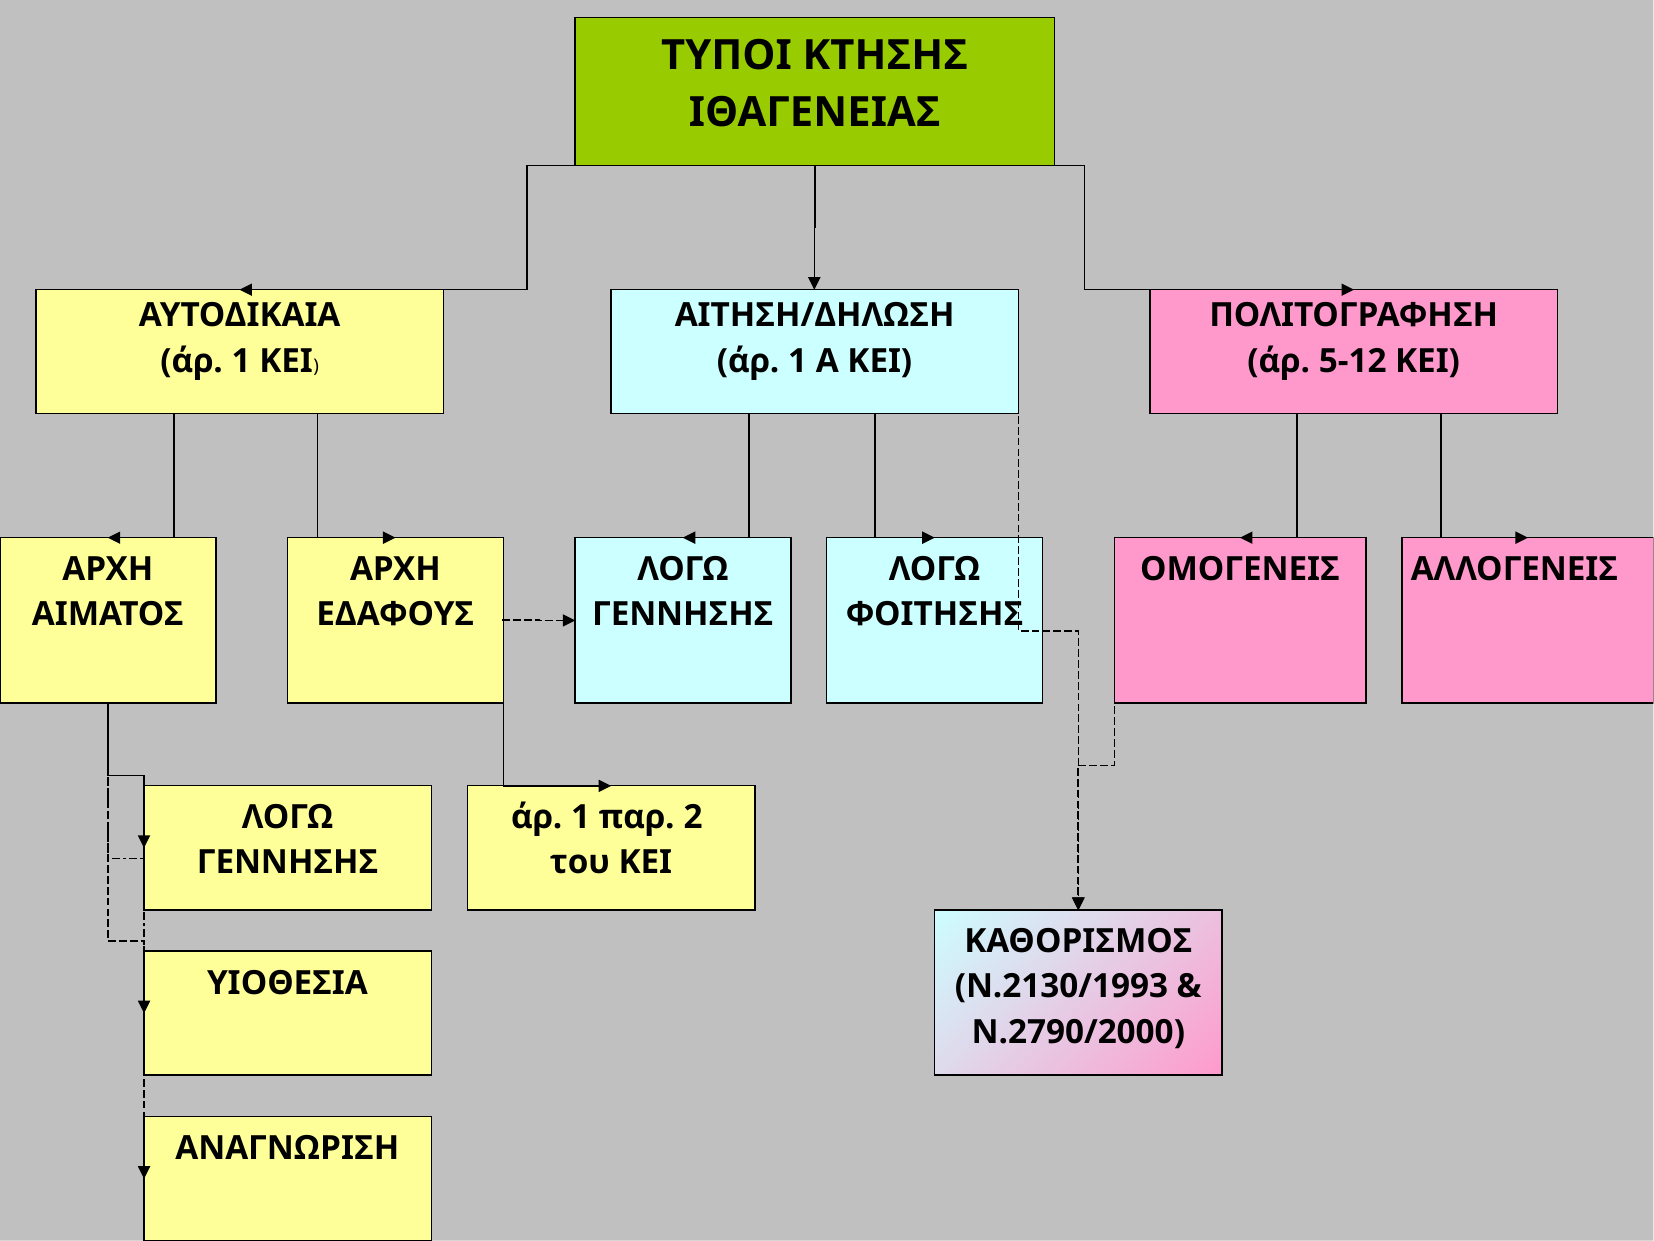

ΤΥΠΟΙ ΚΤΗΣΗΣ ΙΘΑΓΕΝΕΙΑΣ
ΑΥΤΟΔΙΚΑΙΑ
(άρ. 1 ΚΕΙ)
ΑΙΤΗΣΗ/ΔΗΛΩΣΗ
(άρ. 1 Α ΚΕΙ)
ΠΟΛΙΤΟΓΡΑΦΗΣΗ
(άρ. 5-12 ΚΕΙ)
ΑΡΧΗ ΑΙΜΑΤΟΣ
ΑΡΧΗ ΕΔΑΦΟΥΣ
ΛΟΓΩ ΓΕΝΝΗΣΗΣ
ΛΟΓΩ ΦΟΙΤΗΣΗΣ
ΟΜΟΓΕΝΕΙΣ
ΑΛΛΟΓΕΝΕΙΣ
ΛΟΓΩ ΓΕΝΝΗΣΗΣ
άρ. 1 παρ. 2
του ΚΕΙ
ΚΑΘΟΡΙΣΜΟΣ
(Ν.2130/1993 & Ν.2790/2000)
ΥΙΟΘΕΣΙΑ
ΑΝΑΓΝΩΡΙΣΗ
#